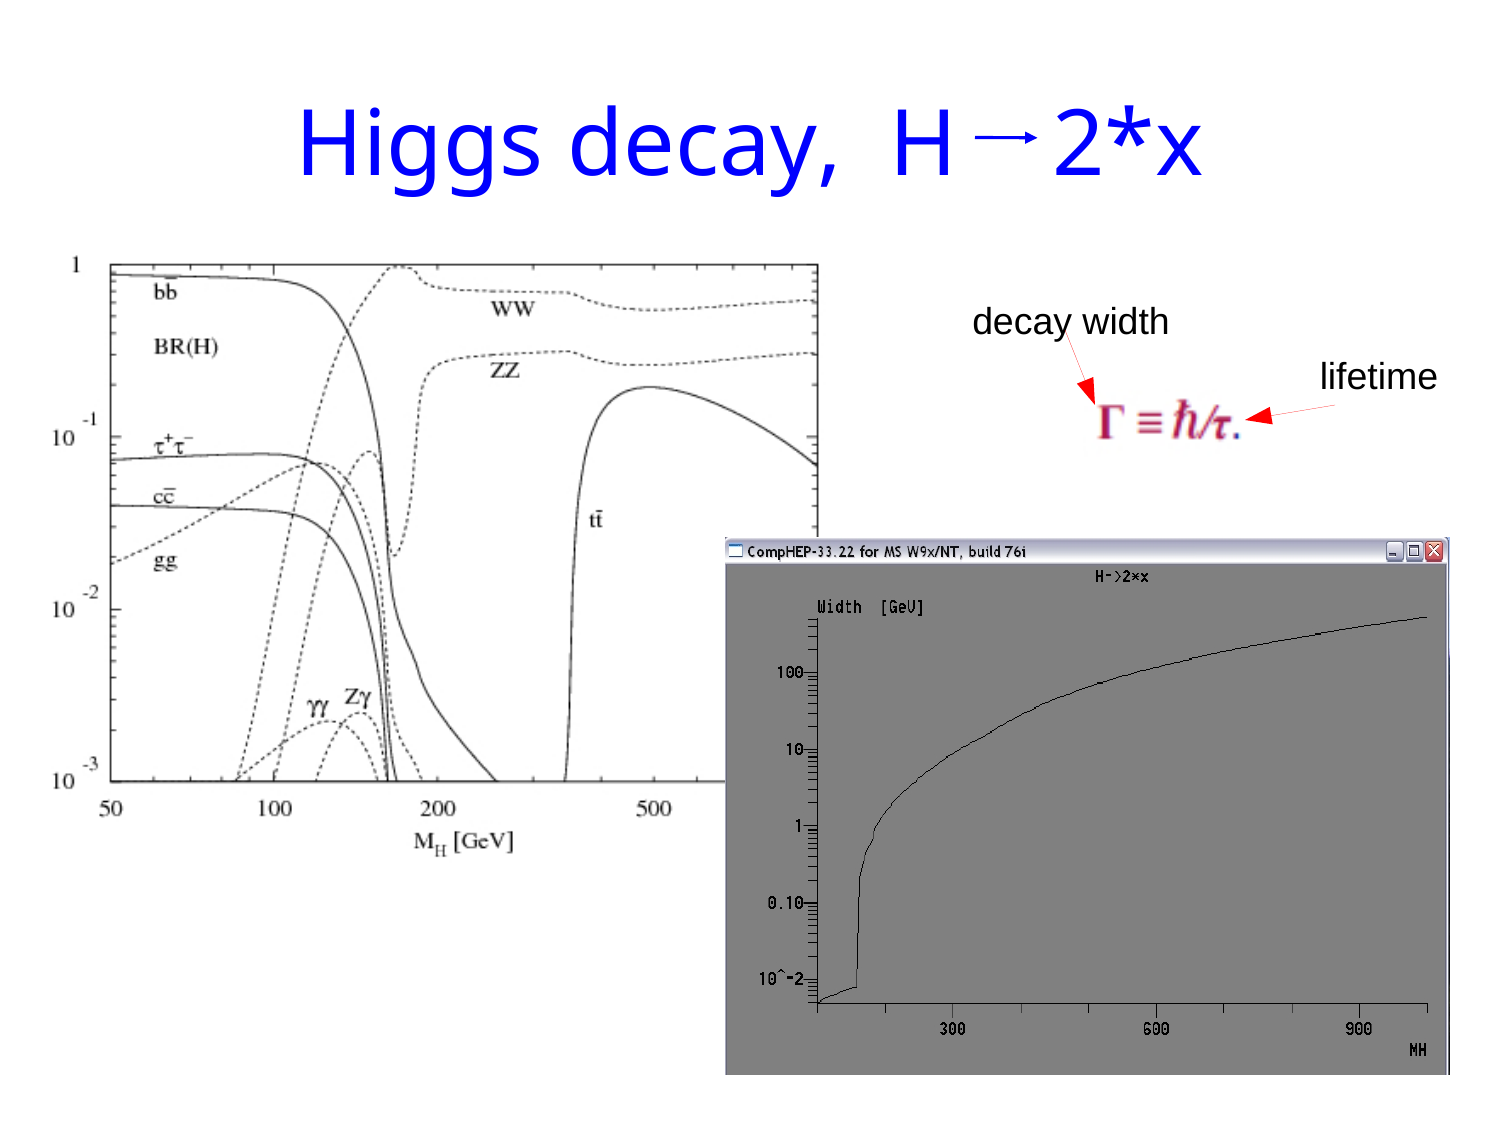

# Higgs decay, H 2*x
decay width
lifetime